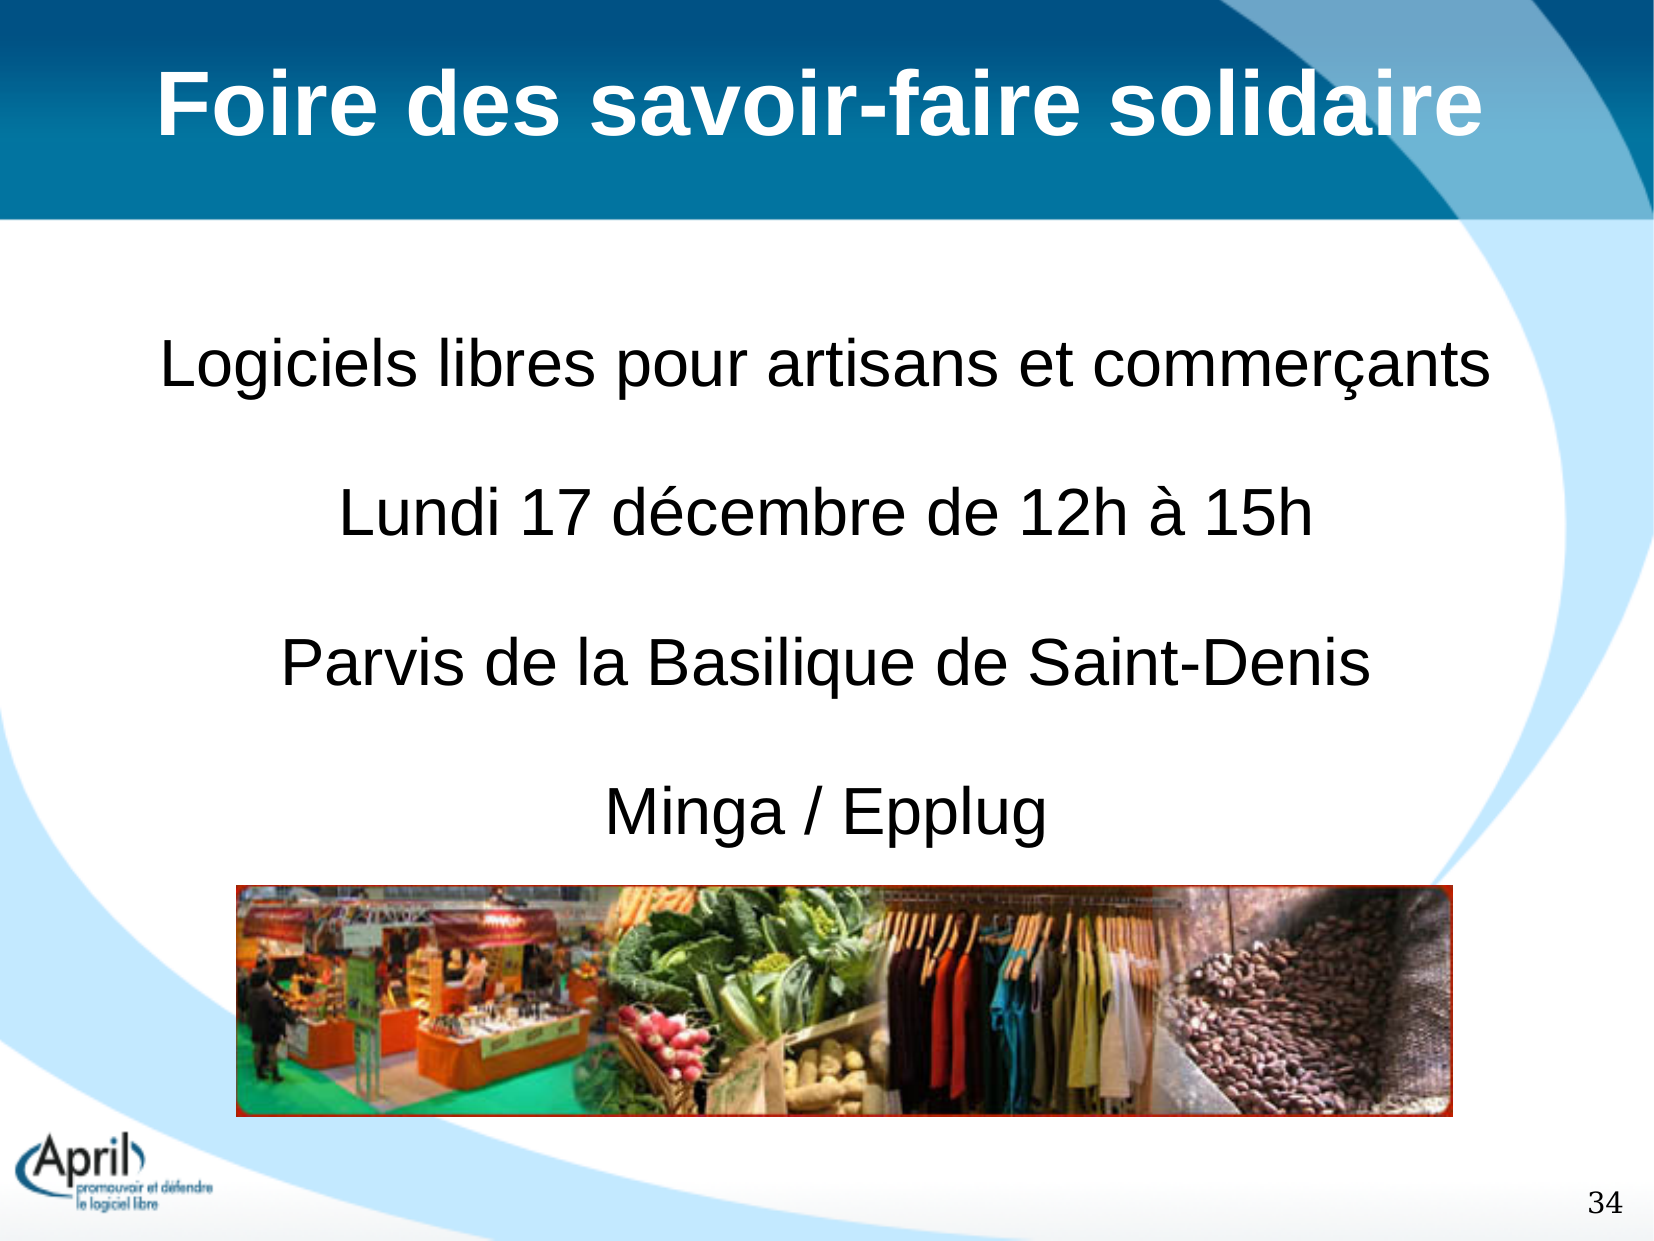

# Foire des savoir-faire solidaire
Logiciels libres pour artisans et commerçants
Lundi 17 décembre de 12h à 15h
Parvis de la Basilique de Saint-Denis
Minga / Epplug
34